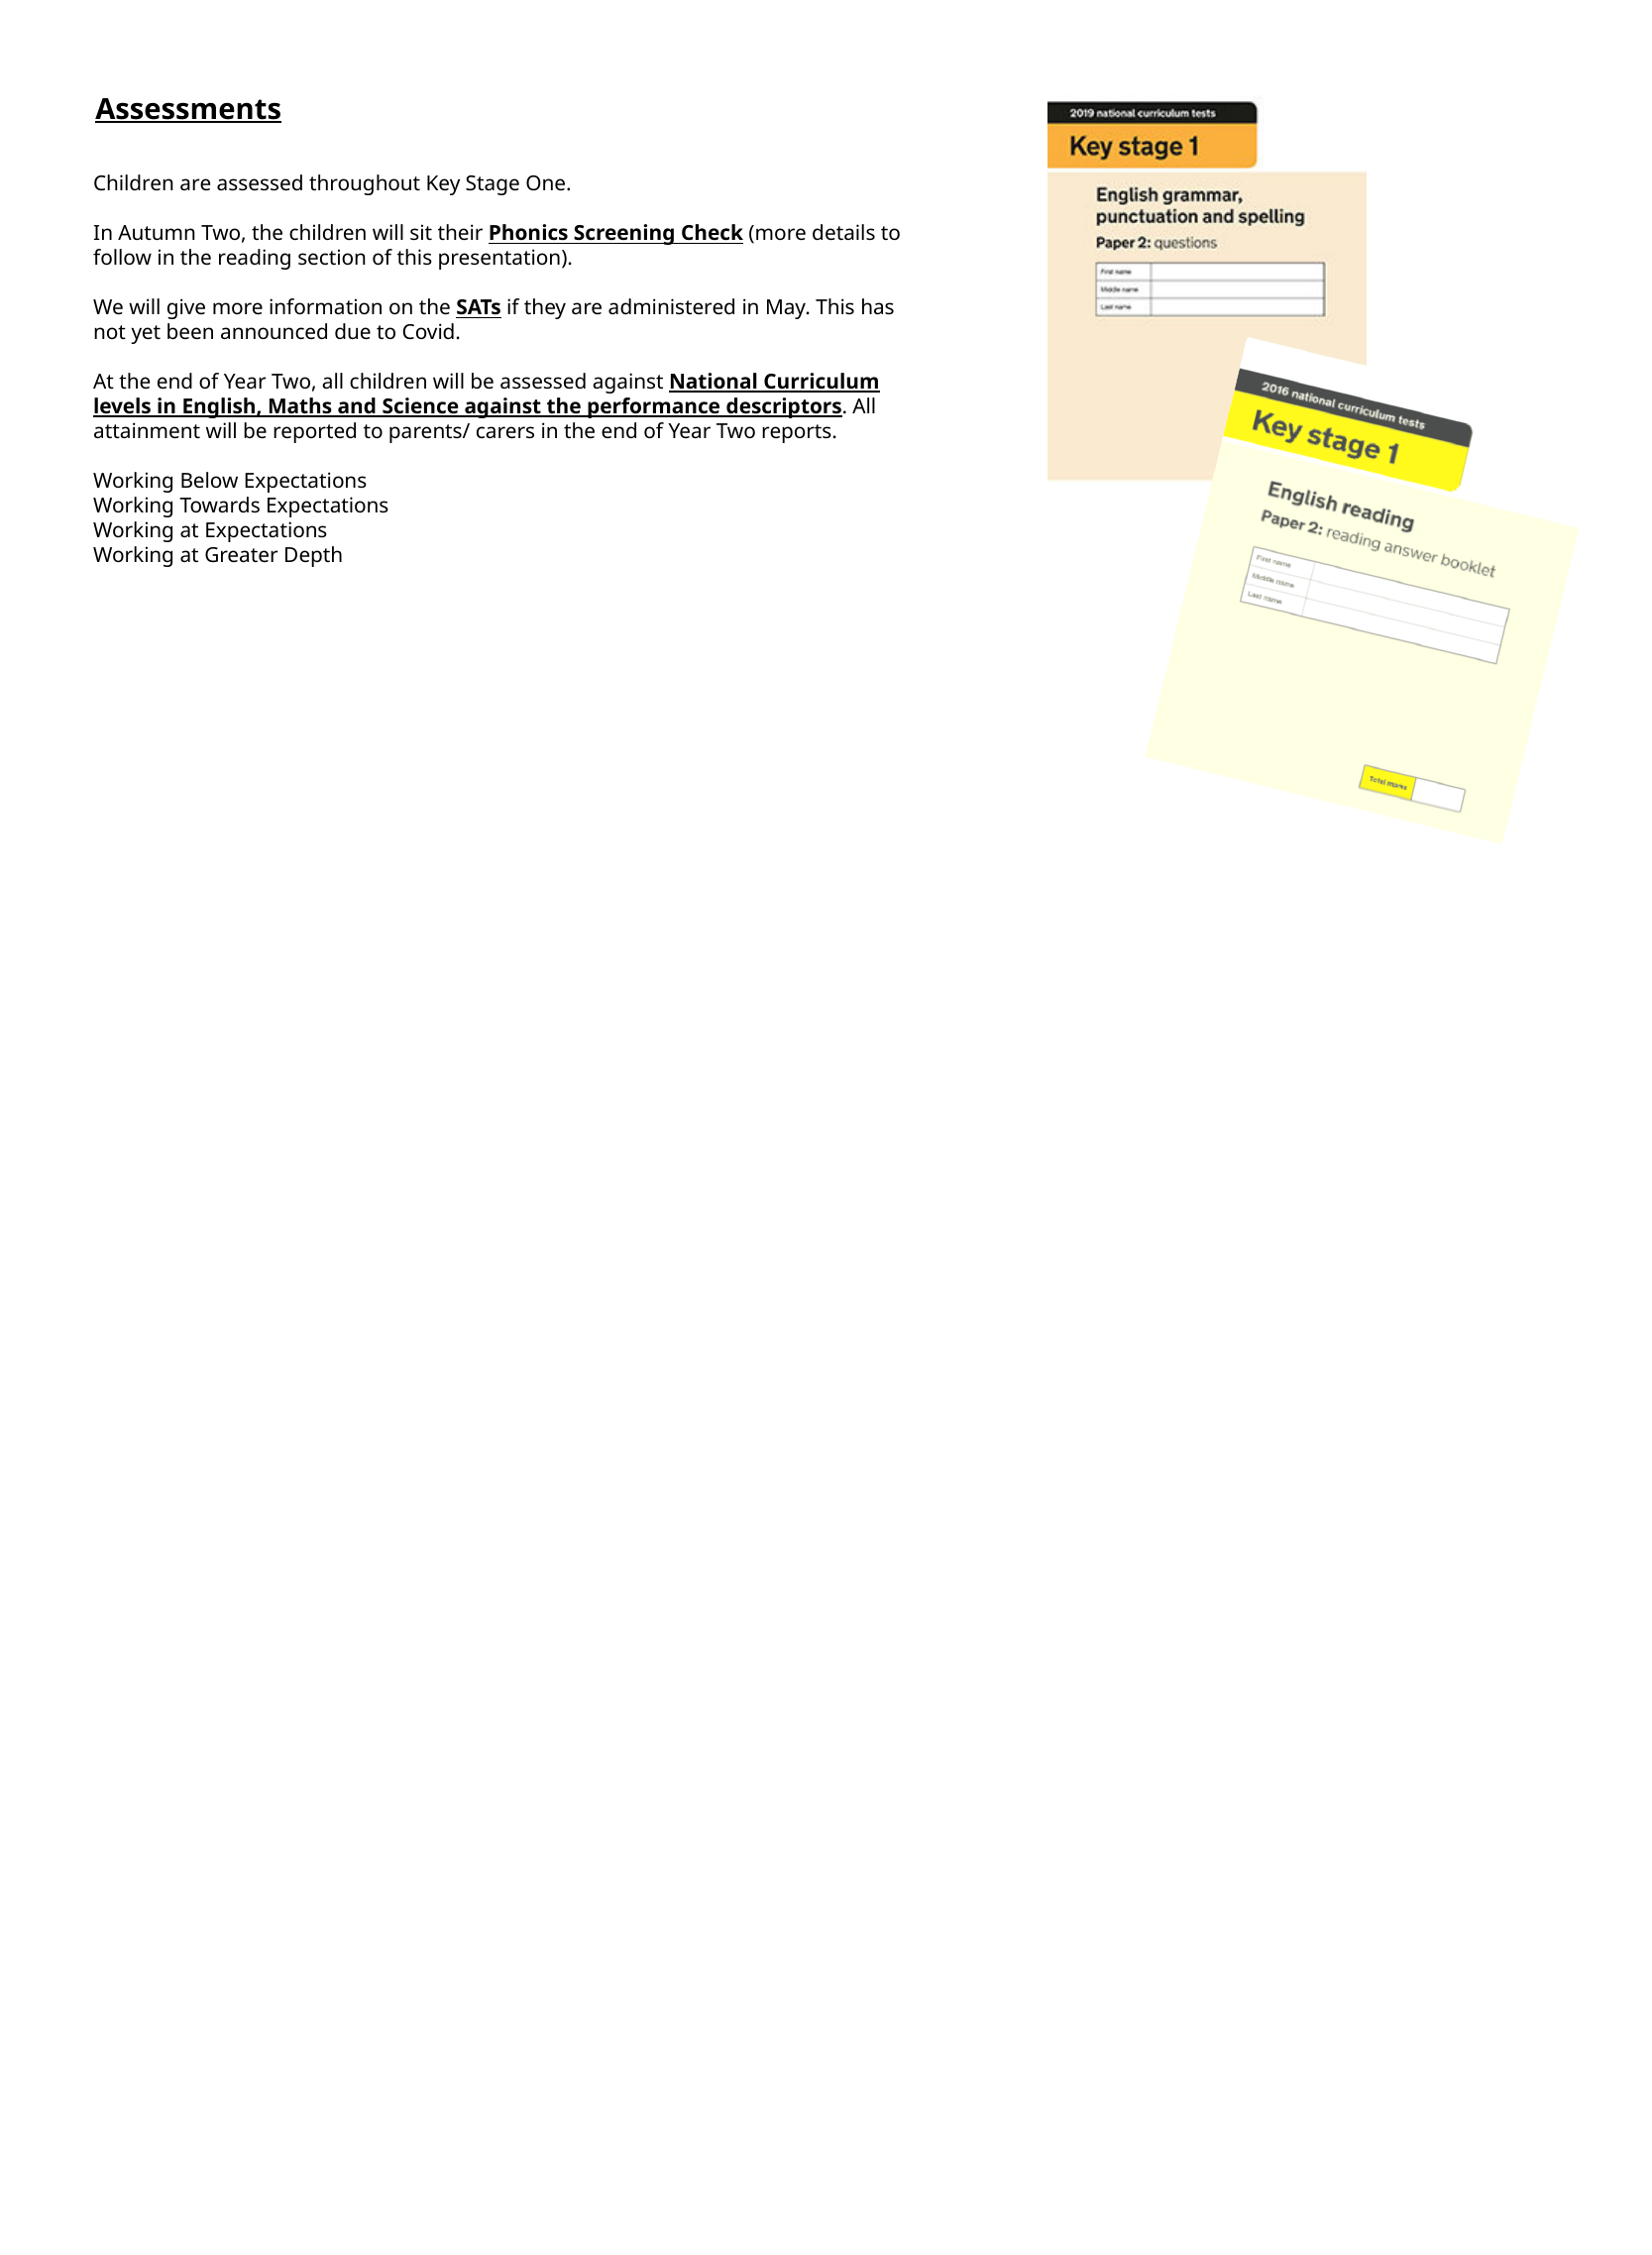

Assessments
Children are assessed throughout Key Stage One.
In Autumn Two, the children will sit their Phonics Screening Check (more details to follow in the reading section of this presentation).
We will give more information on the SATs if they are administered in May. This has not yet been announced due  to Covid.
At the end of Year Two, all children will be assessed against  National Curriculum levels in English, Maths and  Science against the performance descriptors. All attainment will be reported to parents/ carers in the end of  Year Two reports.
Working Below Expectations
Working Towards Expectations
Working at Expectations
Working at Greater Depth